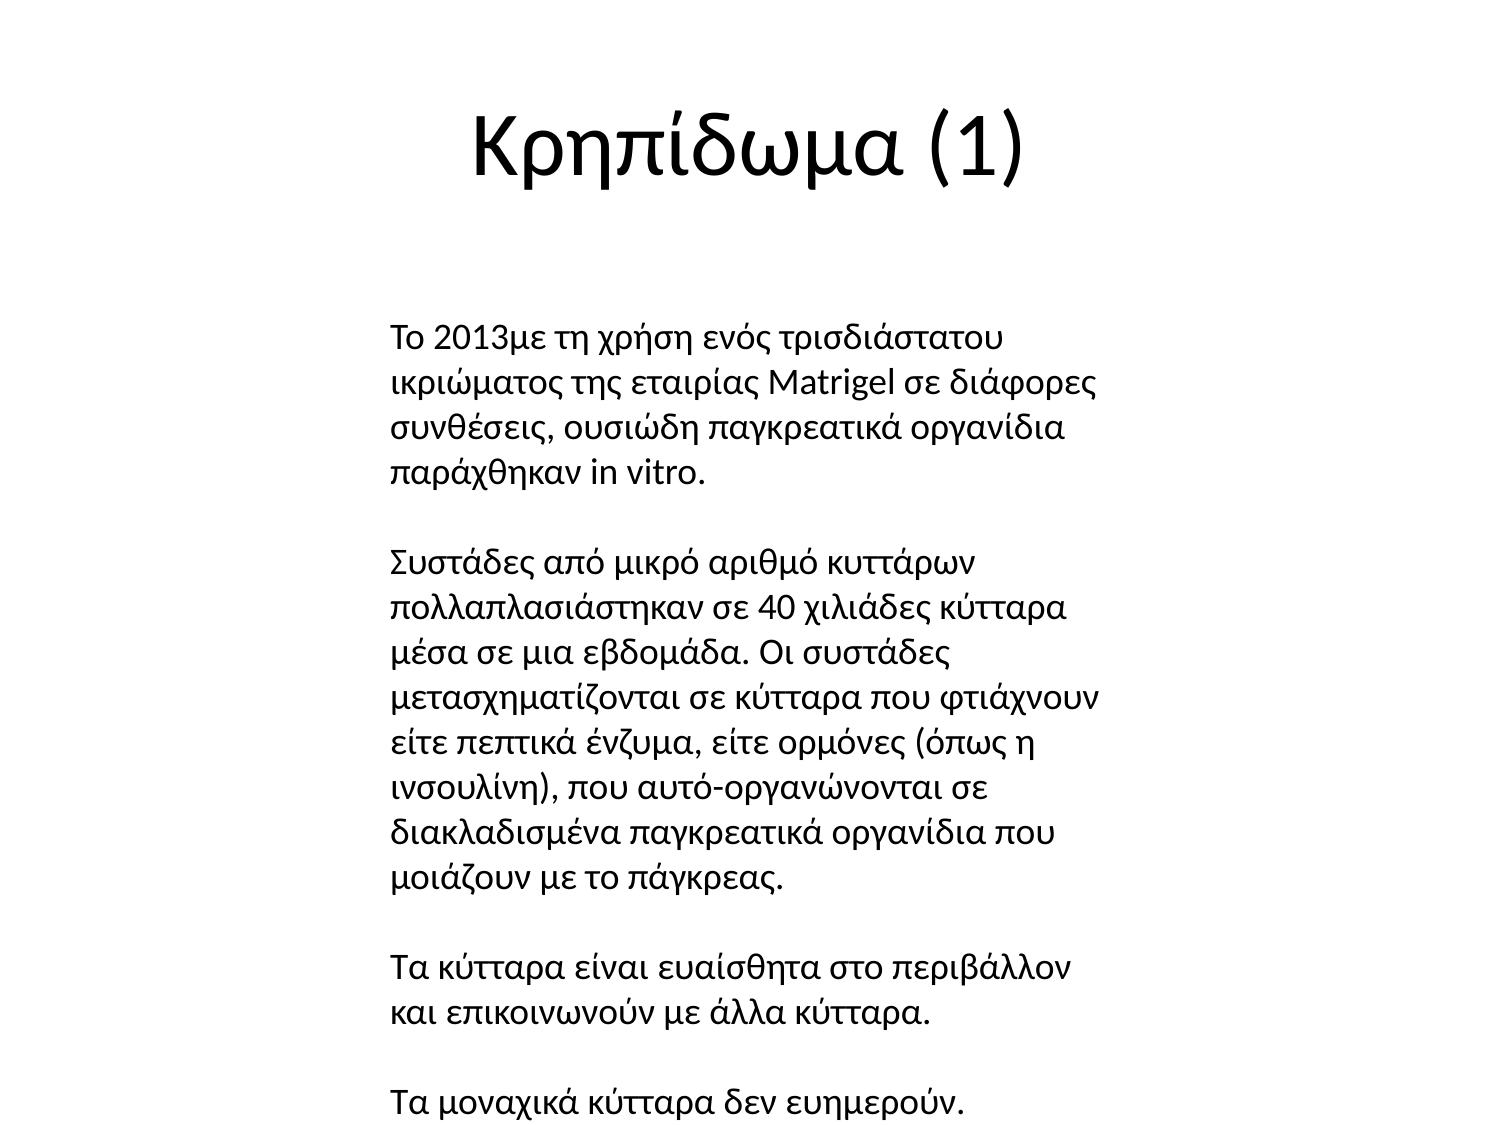

# Κρηπίδωμα (1)
Το 2013με τη χρήση ενός τρισδιάστατου ικριώματος της εταιρίας Matrigel σε διάφορες συνθέσεις, ουσιώδη παγκρεατικά οργανίδια παράχθηκαν in vitro.
Συστάδες από μικρό αριθμό κυττάρων πολλαπλασιάστηκαν σε 40 χιλιάδες κύτταρα μέσα σε μια εβδομάδα. Οι συστάδες μετασχηματίζονται σε κύτταρα που φτιάχνουν είτε πεπτικά ένζυμα, είτε ορμόνες (όπως η ινσουλίνη), που αυτό-οργανώνονται σε διακλαδισμένα παγκρεατικά οργανίδια που μοιάζουν με το πάγκρεας.
Τα κύτταρα είναι ευαίσθητα στο περιβάλλον και επικοινωνούν με άλλα κύτταρα.
Τα μοναχικά κύτταρα δεν ευημερούν.